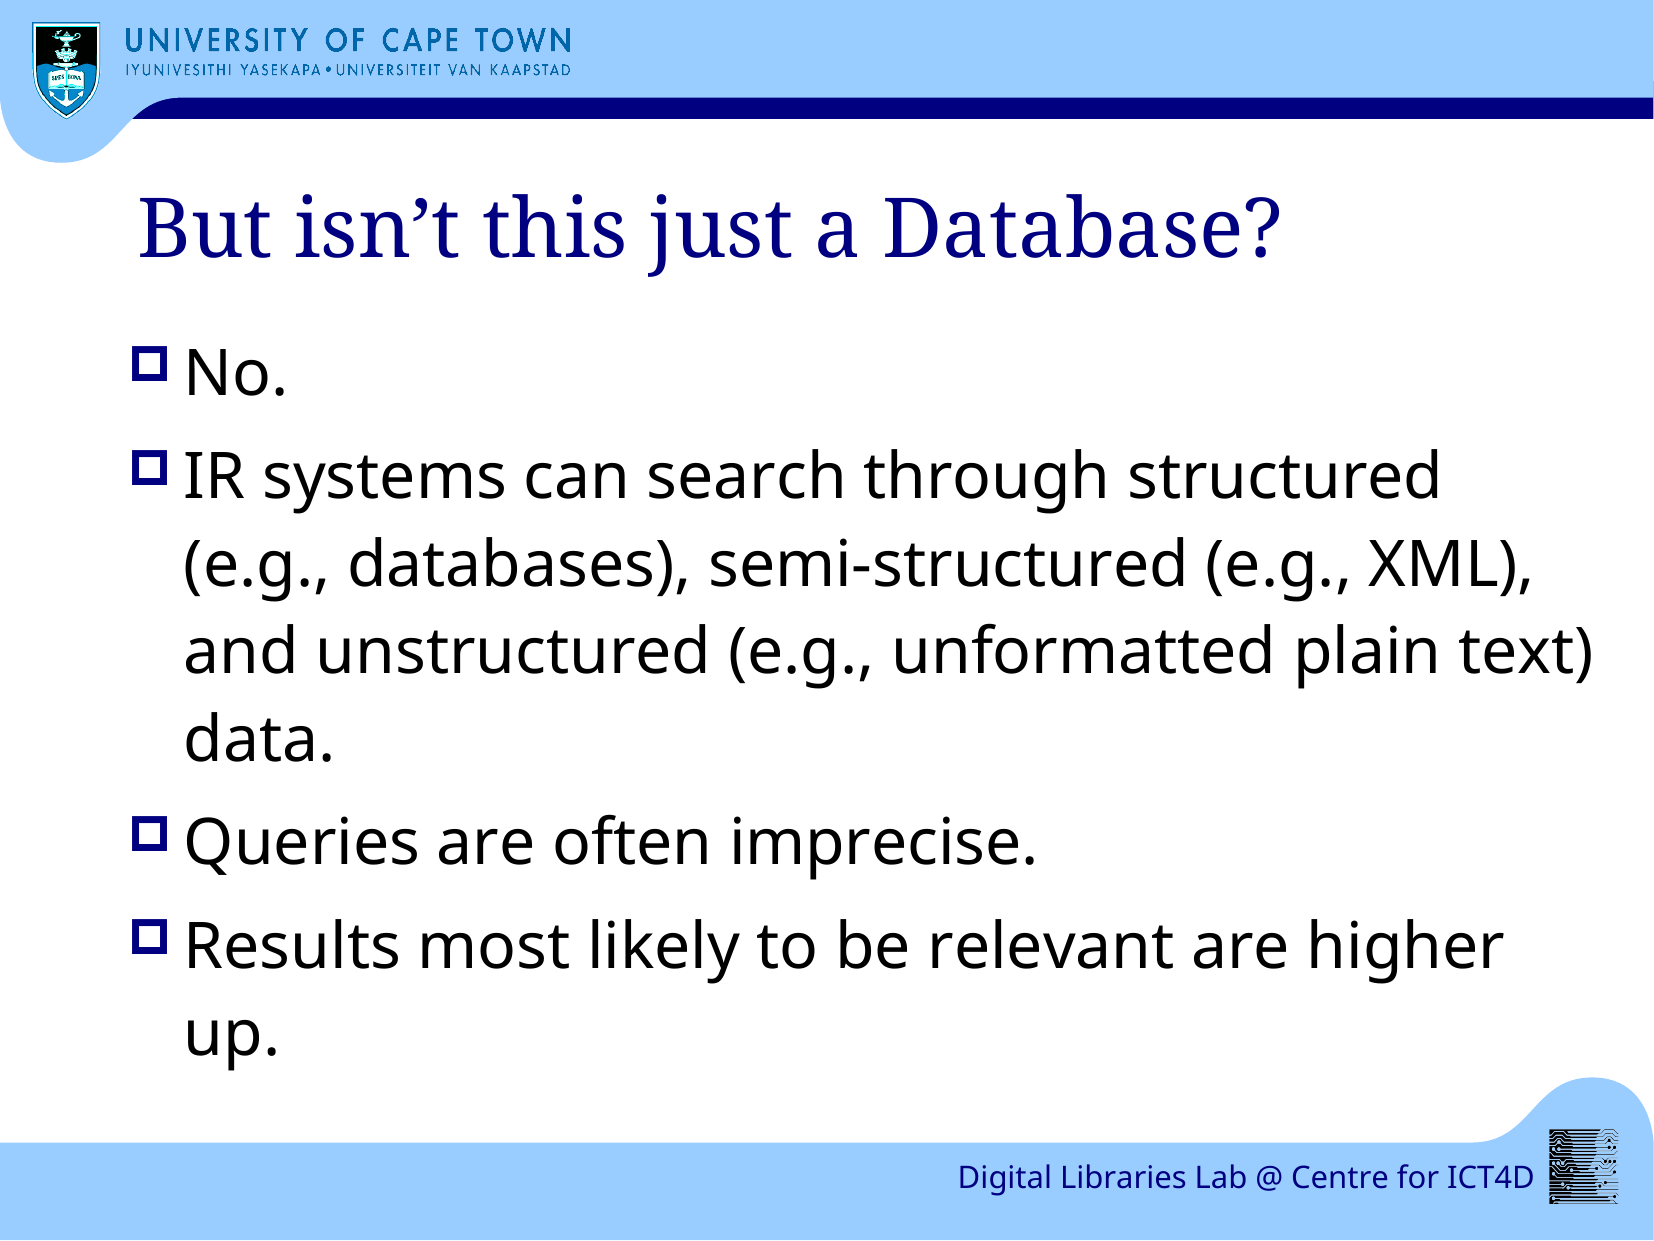

# But isn’t this just a Database?
No.
IR systems can search through structured (e.g., databases), semi-structured (e.g., XML), and unstructured (e.g., unformatted plain text) data.
Queries are often imprecise.
Results most likely to be relevant are higher up.